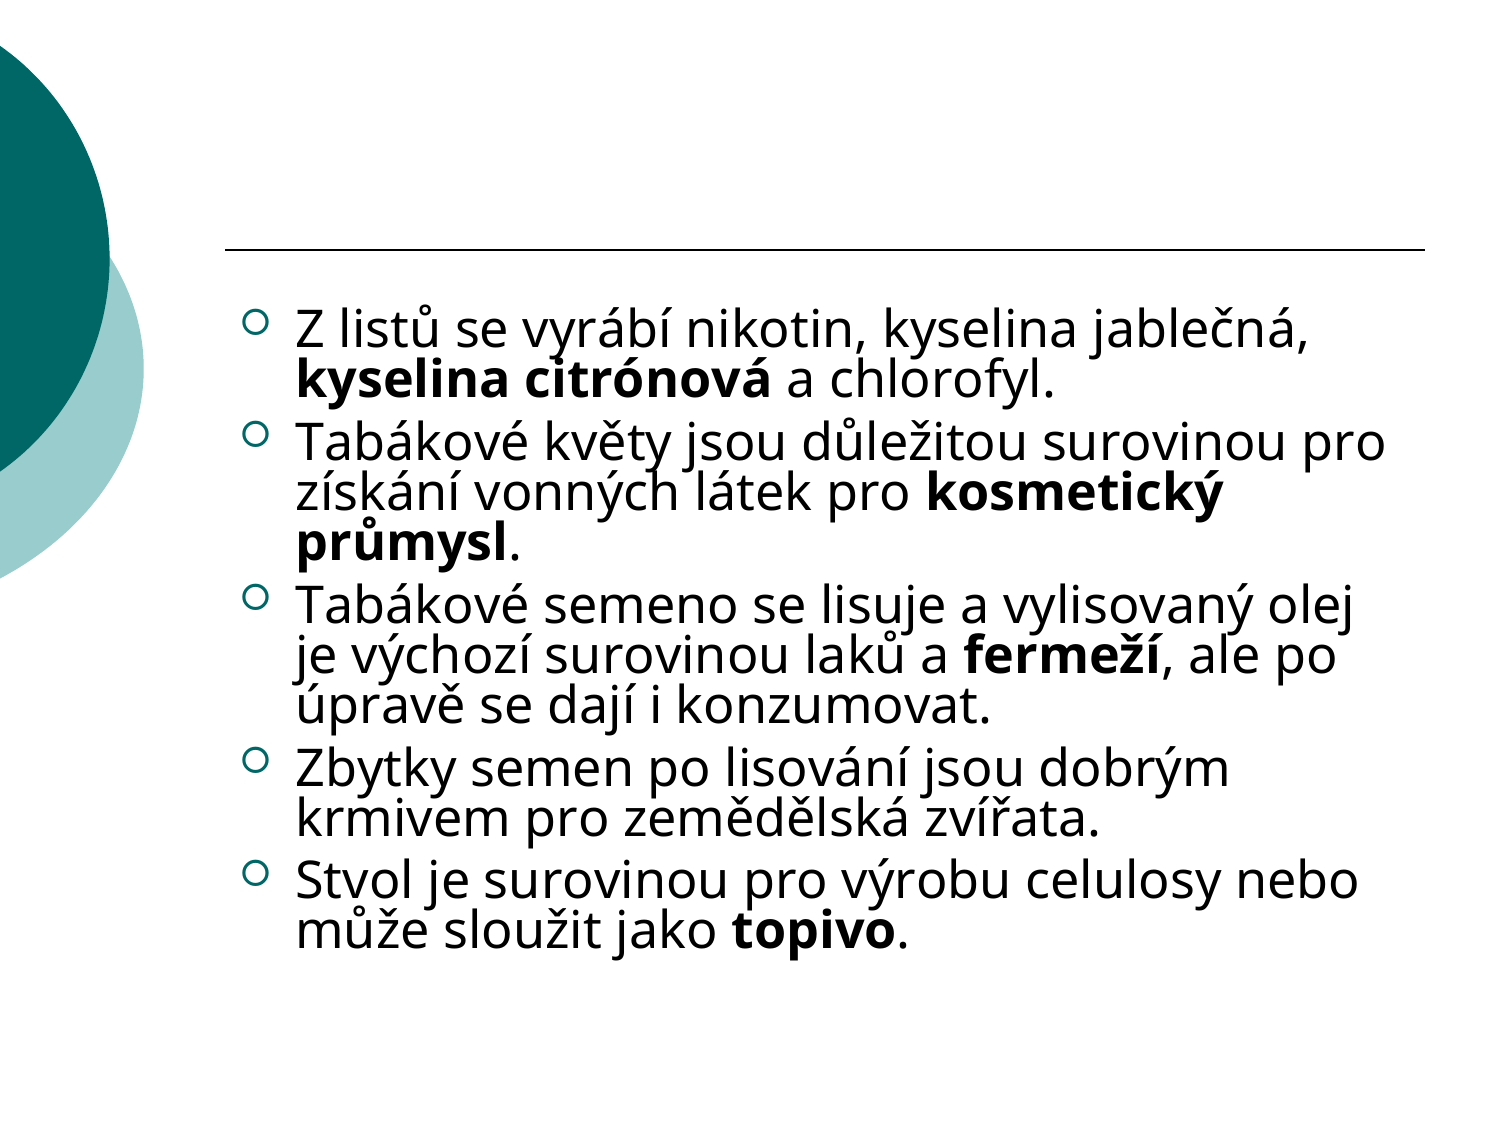

#
Z listů se vyrábí nikotin, kyselina jablečná, kyselina citrónová a chlorofyl.
Tabákové květy jsou důležitou surovinou pro získání vonných látek pro kosmetický průmysl.
Tabákové semeno se lisuje a vylisovaný olej je výchozí surovinou laků a fermeží, ale po úpravě se dají i konzumovat.
Zbytky semen po lisování jsou dobrým krmivem pro zemědělská zvířata.
Stvol je surovinou pro výrobu celulosy nebo může sloužit jako topivo.